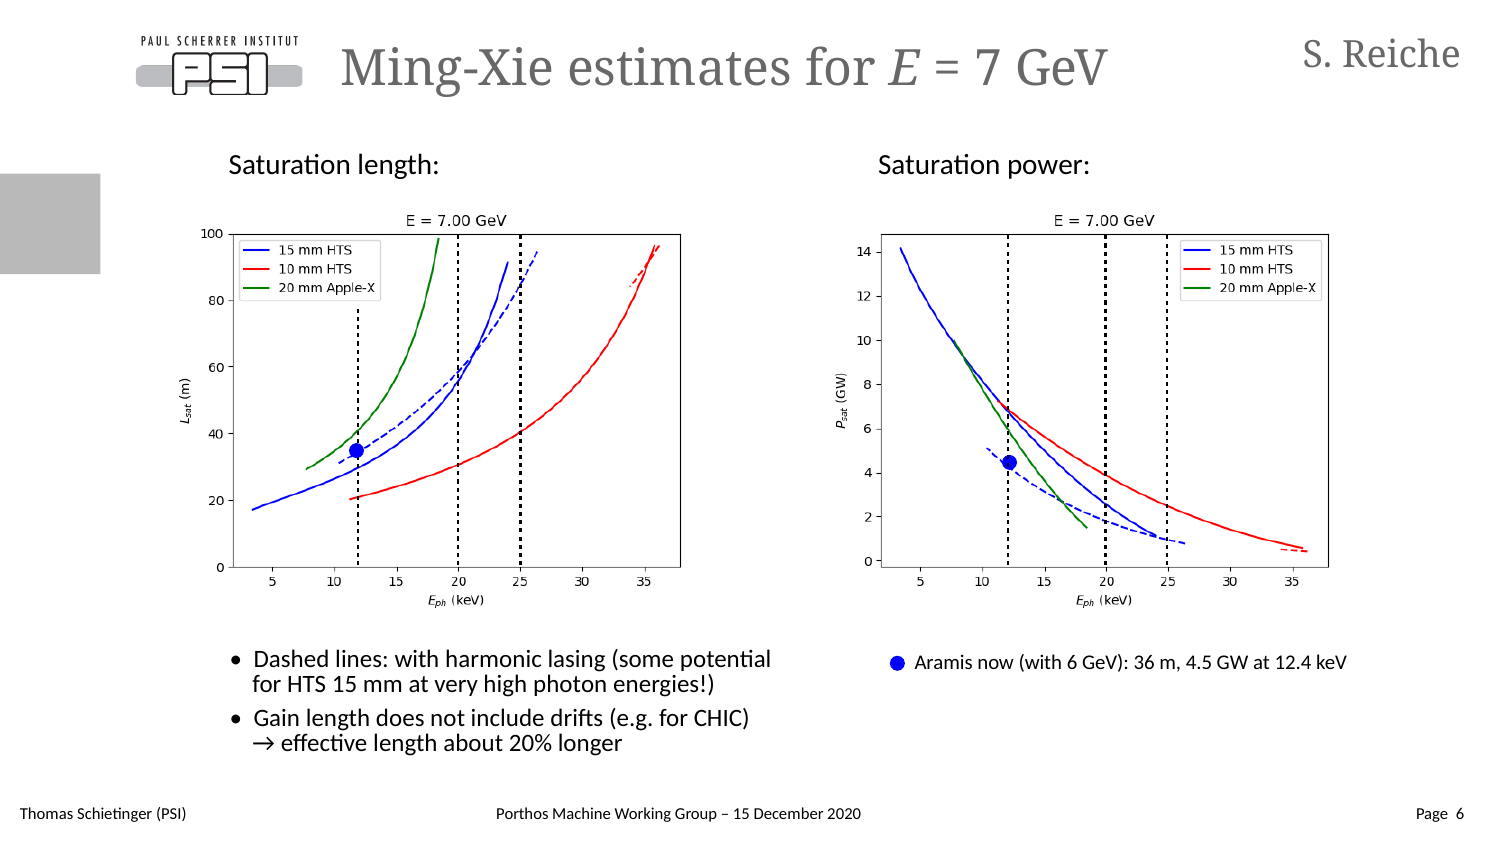

S. Reiche
# Ming-Xie estimates for E = 7 GeV
Saturation power:
Saturation length:
• Dashed lines: with harmonic lasing (some potential
 for HTS 15 mm at very high photon energies!)
• Gain length does not include drifts (e.g. for CHIC)
 → effective length about 20% longer
Aramis now (with 6 GeV): 36 m, 4.5 GW at 12.4 keV